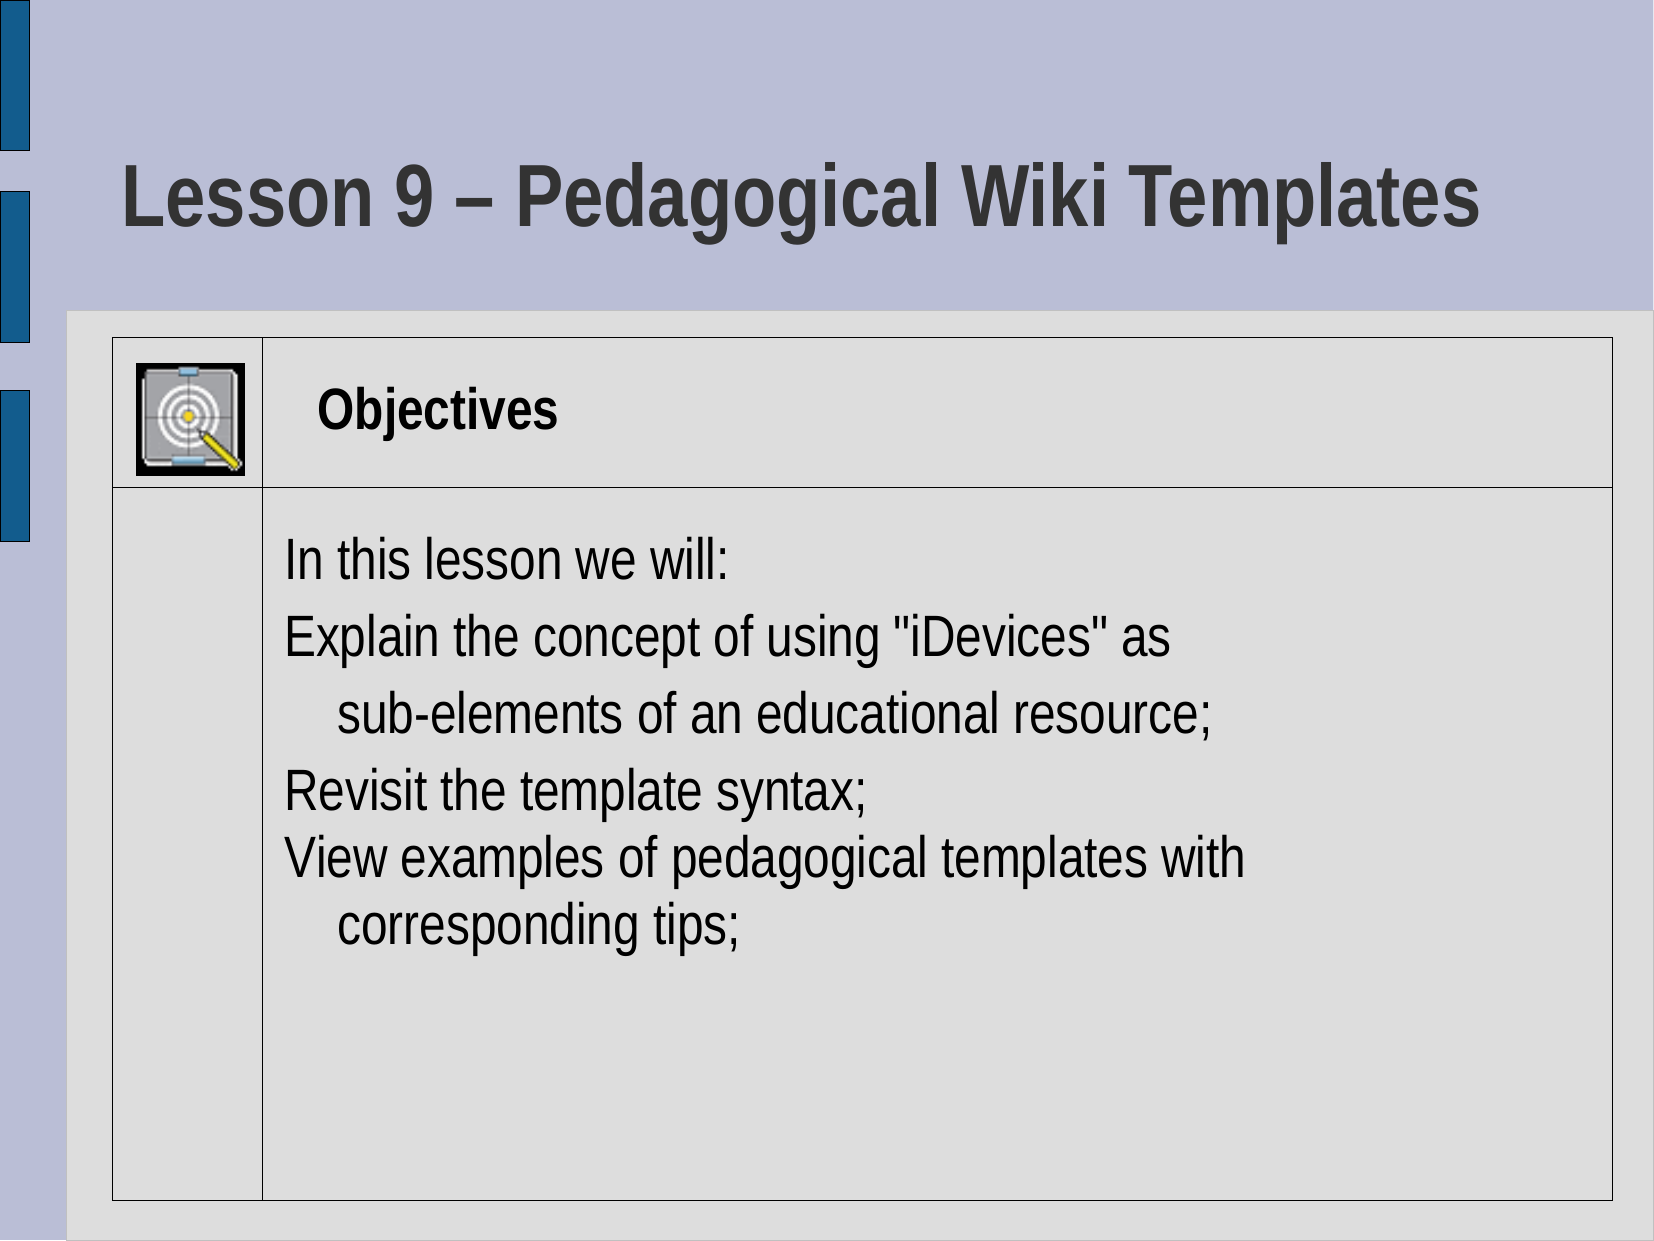

# Lesson 9 – Pedagogical Wiki Templates
Objectives
In this lesson we will:
Explain the concept of using "iDevices" as
 sub-elements of an educational resource;
Revisit the template syntax;
View examples of pedagogical templates with
 corresponding tips;